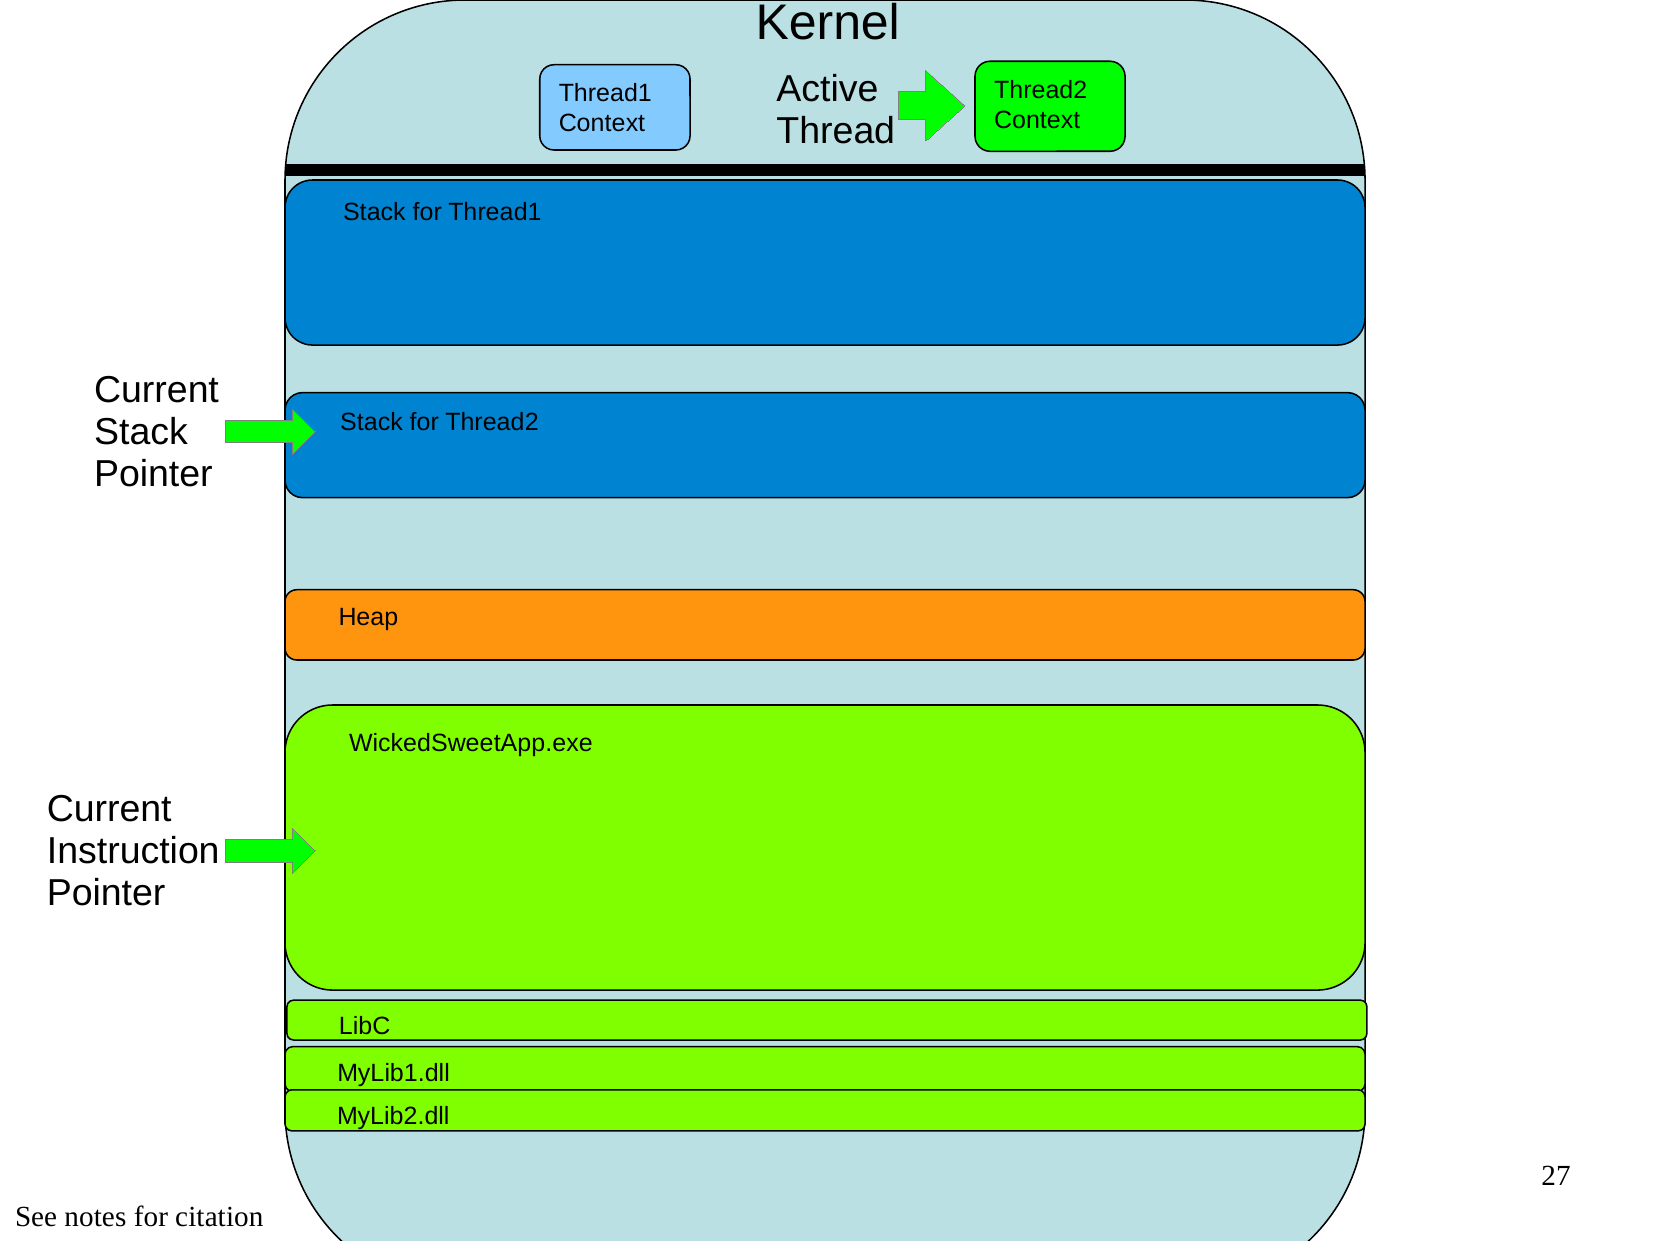

Kernel
Active
Thread
Thread2
Context
Thread1
Context
Stack for Thread1
Current
Stack
Pointer
Stack for Thread2
Heap
WickedSweetApp.exe
Current
Instruction
Pointer
LibC
MyLib1.dll
MyLib2.dll
27
See notes for citation